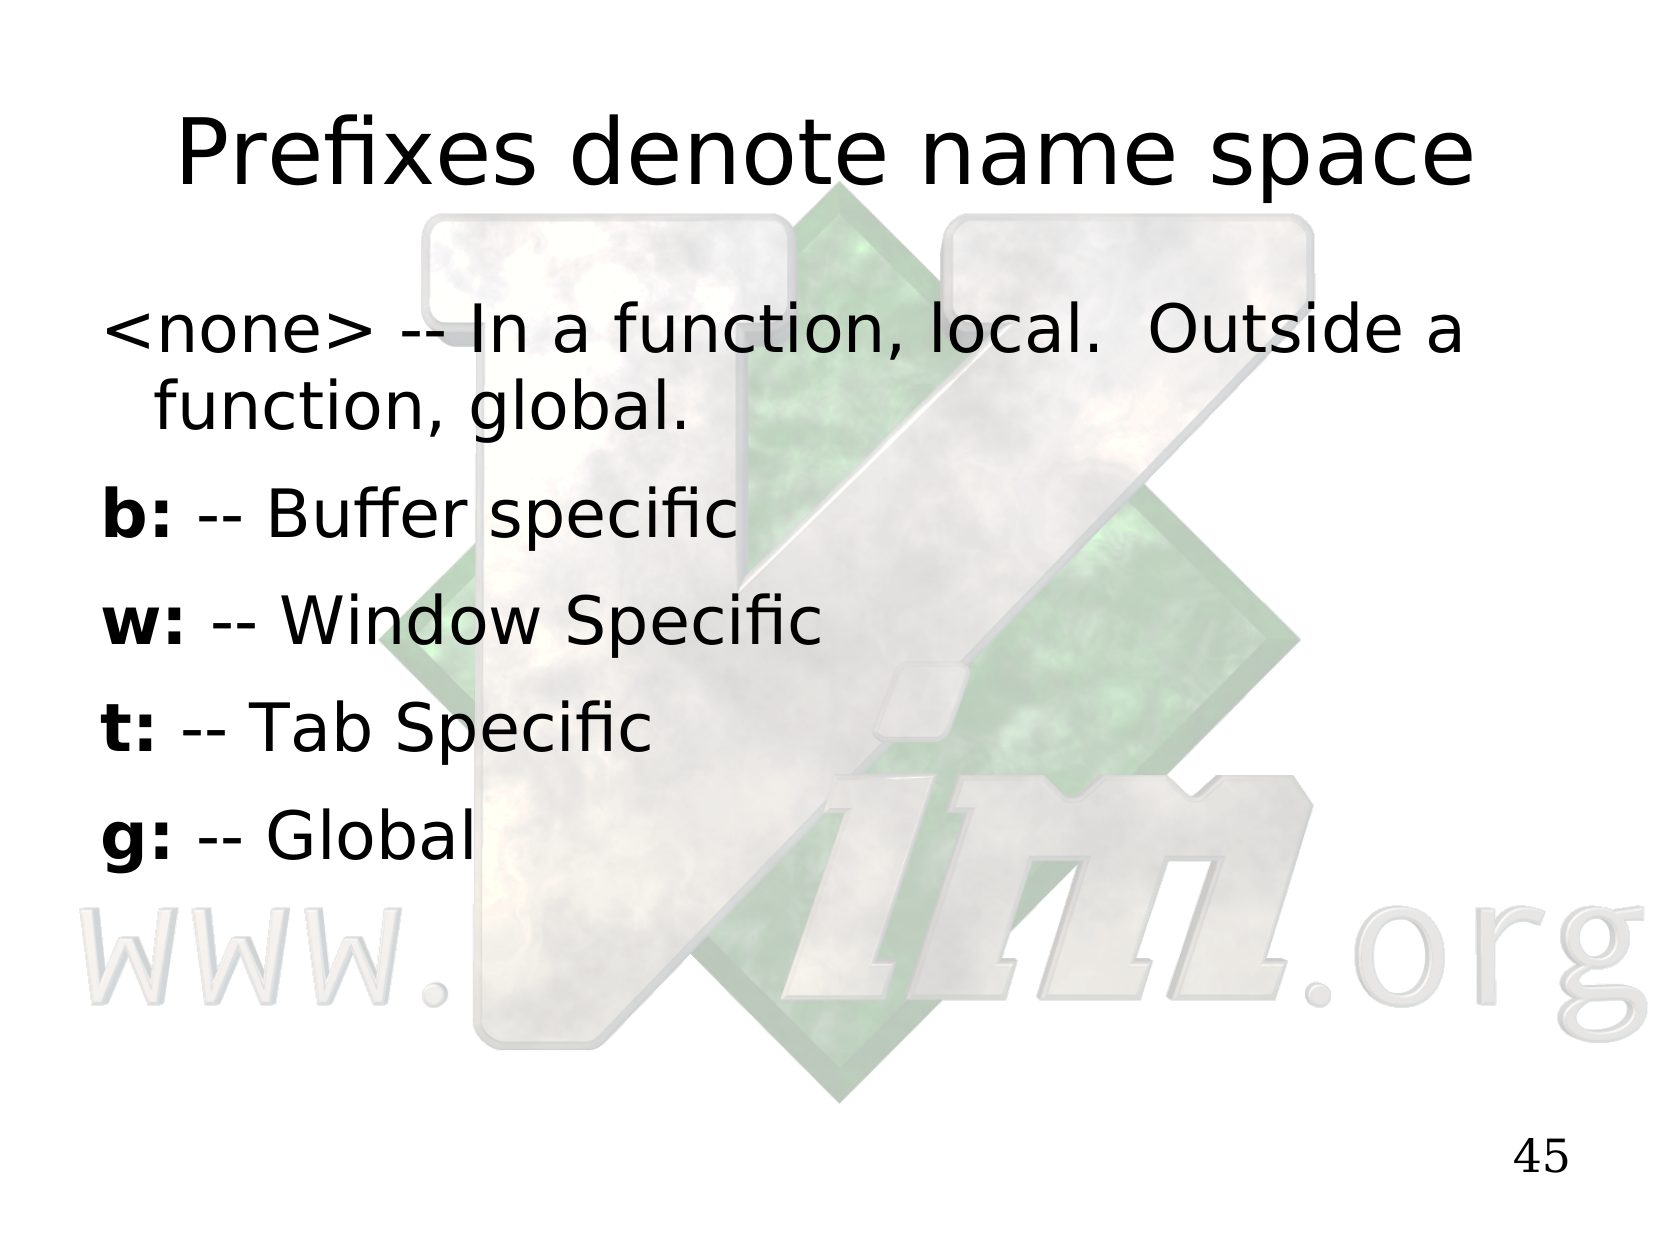

# Prefixes denote name space
<none> -- In a function, local. Outside a function, global.
b: -- Buffer specific
w: -- Window Specific
t: -- Tab Specific
g: -- Global
45